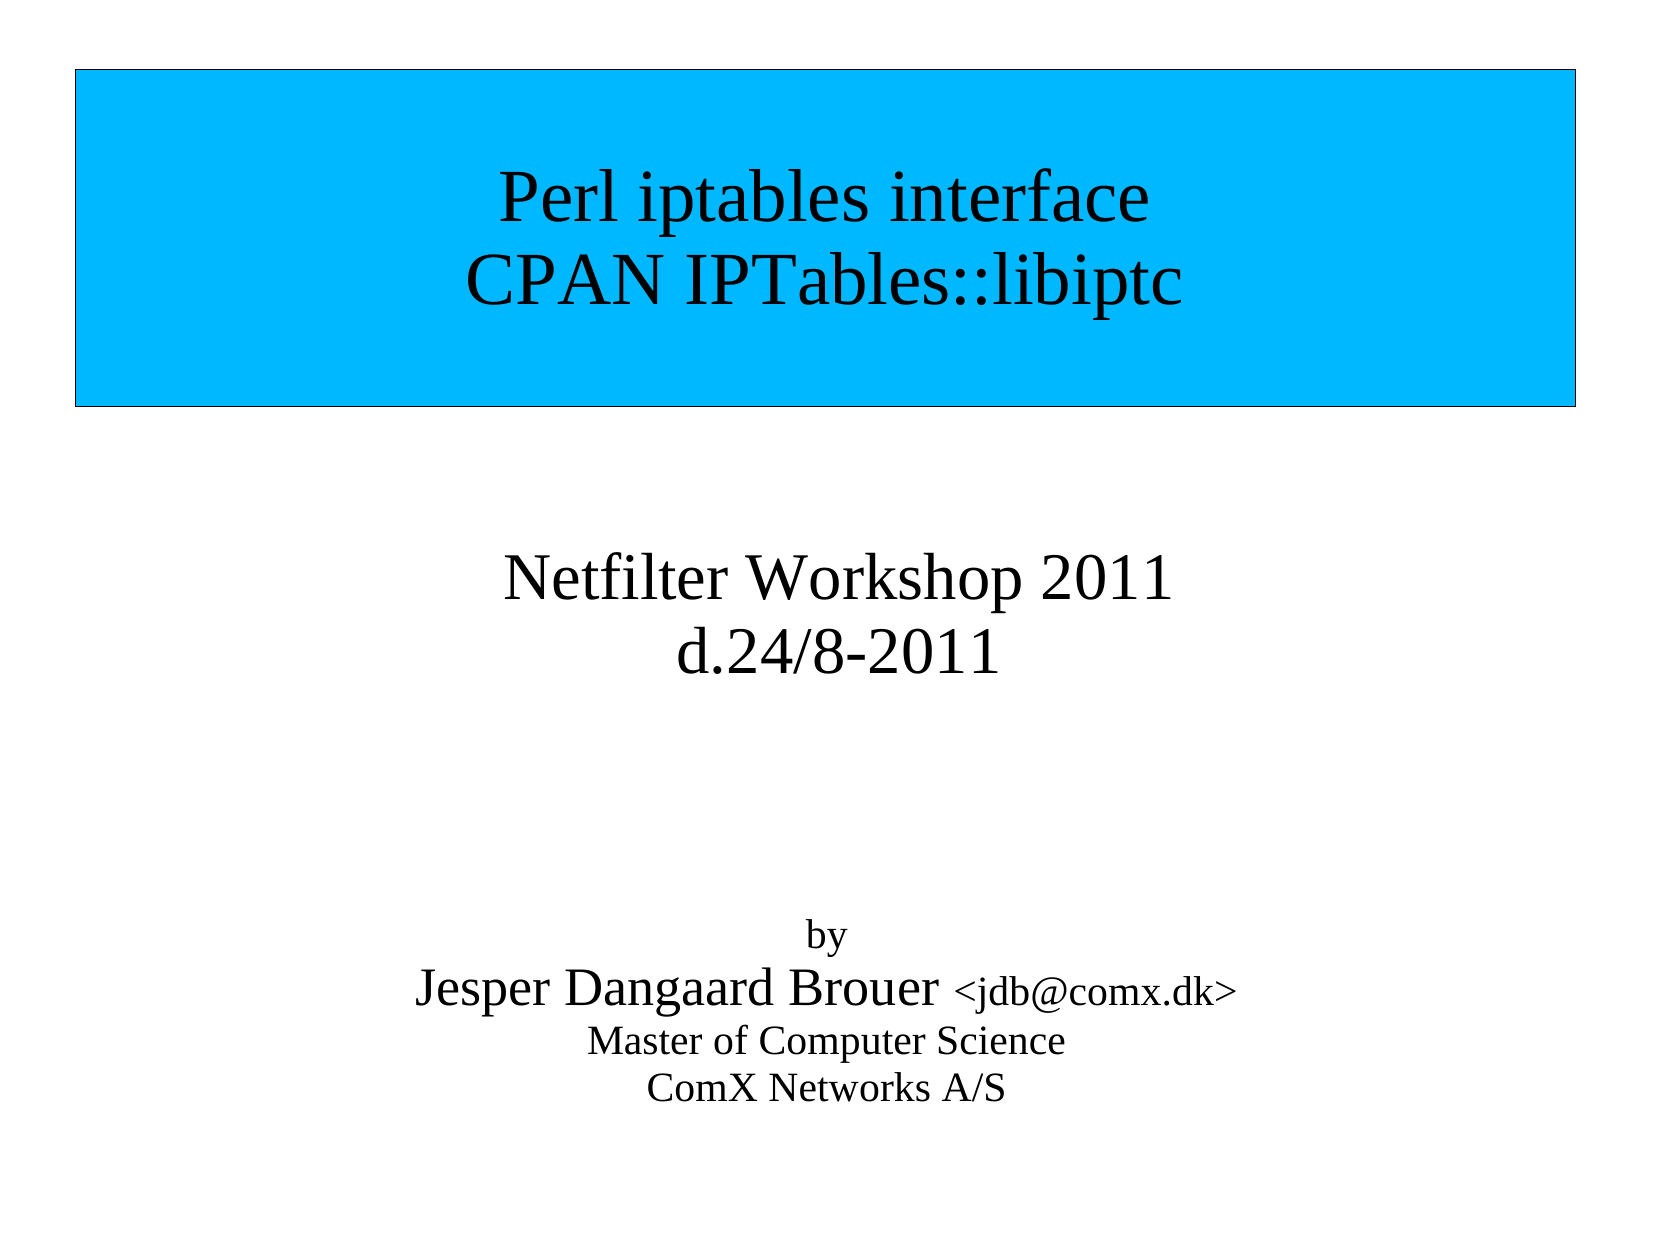

Perl iptables interface
CPAN IPTables::libiptc
Netfilter Workshop 2011
d.24/8-2011
by
Jesper Dangaard Brouer <jdb@comx.dk>
Master of Computer Science
ComX Networks A/S